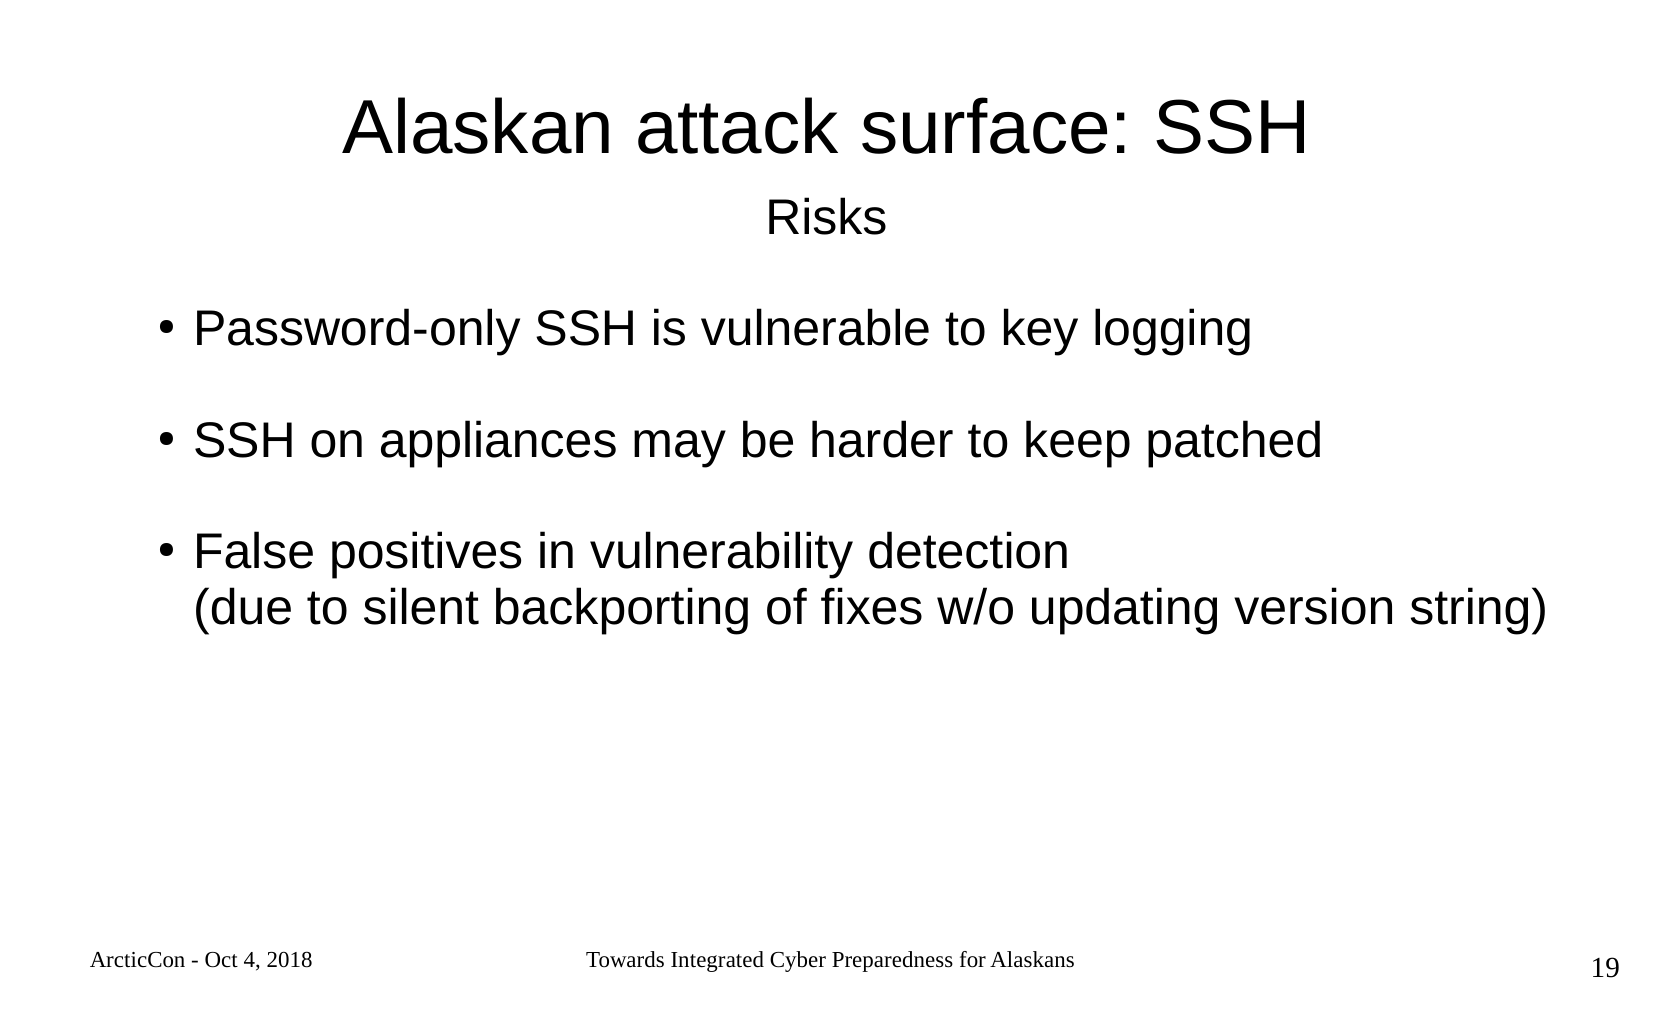

# Alaskan attack surface: SSH
Risks
Password-only SSH is vulnerable to key logging
SSH on appliances may be harder to keep patched
False positives in vulnerability detection
	(due to silent backporting of fixes w/o updating version string)